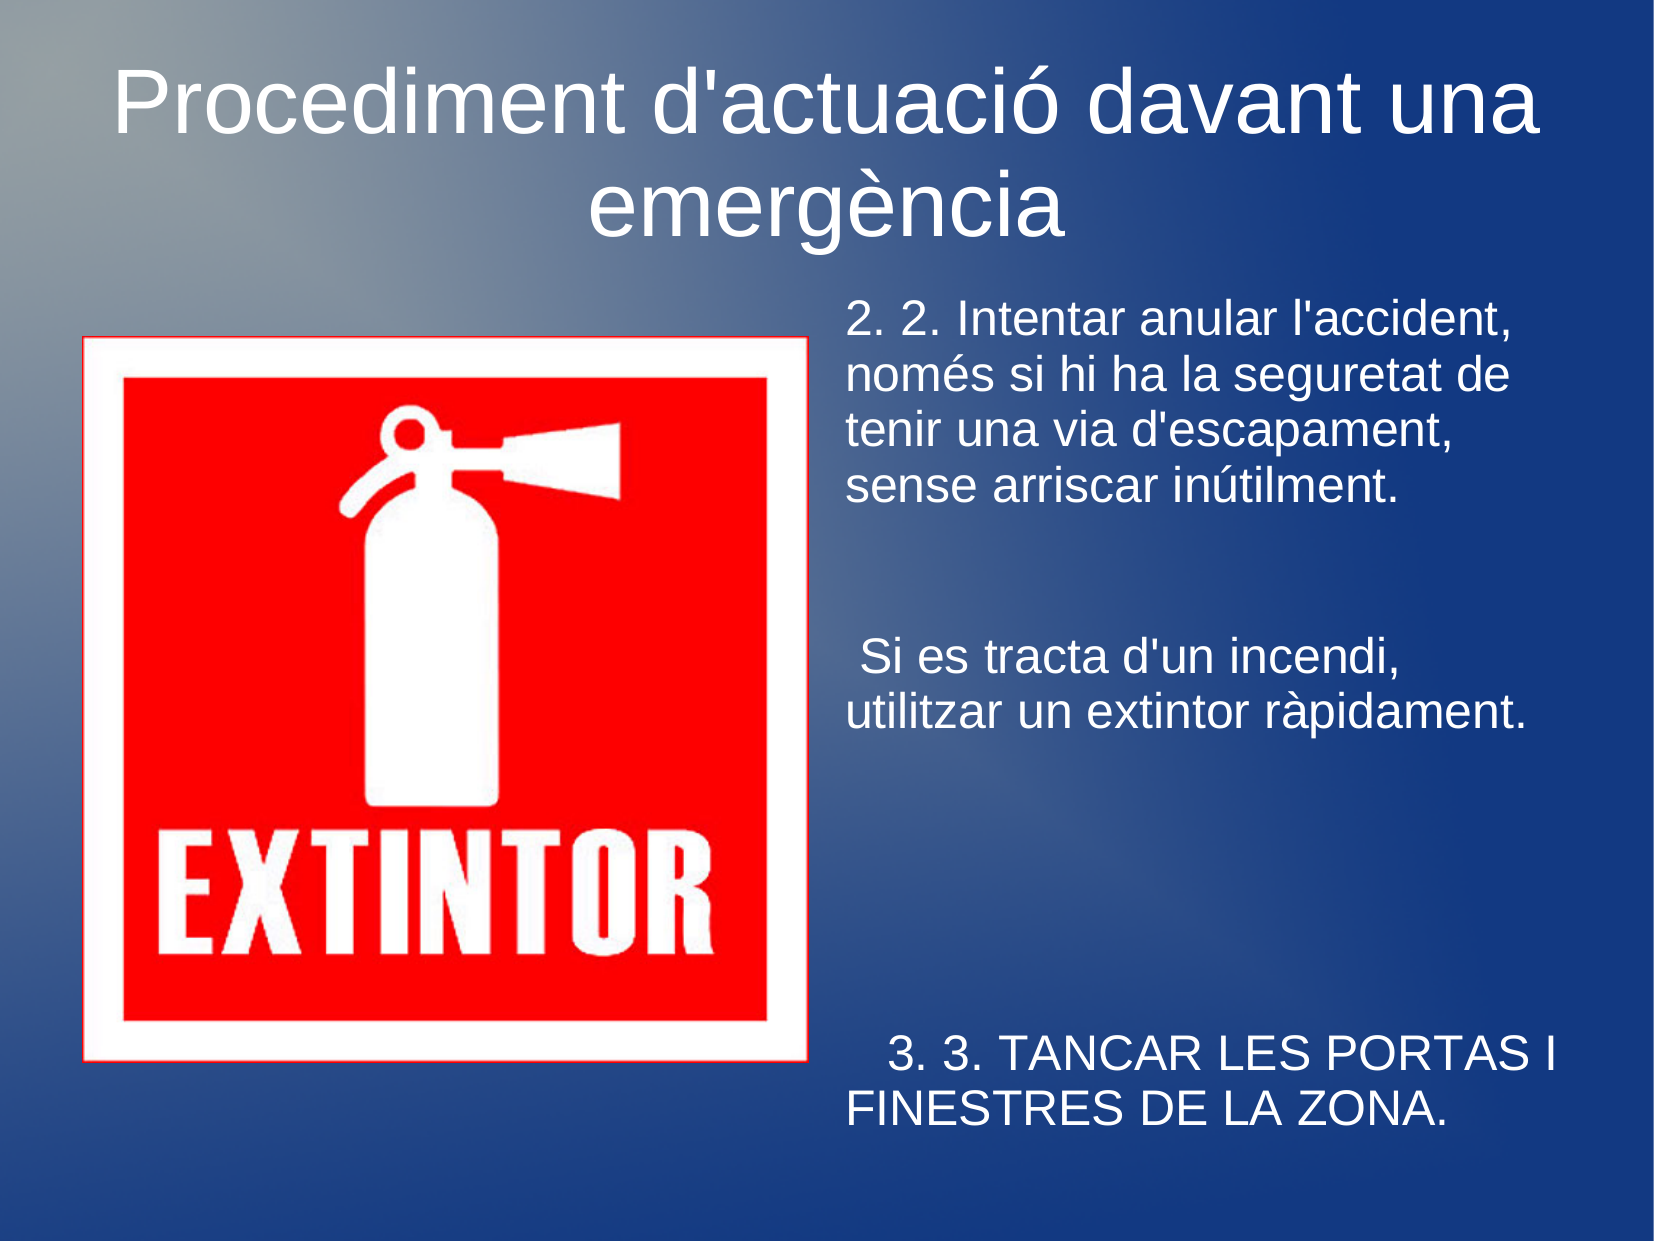

# Procediment d'actuació davant una emergència
2. 2. Intentar anular l'accident, només si hi ha la seguretat de tenir una via d'escapament, sense arriscar inútilment.
 Si es tracta d'un incendi, utilitzar un extintor ràpidament.
 3. 3. TANCAR LES PORTAS I FINESTRES DE LA ZONA.